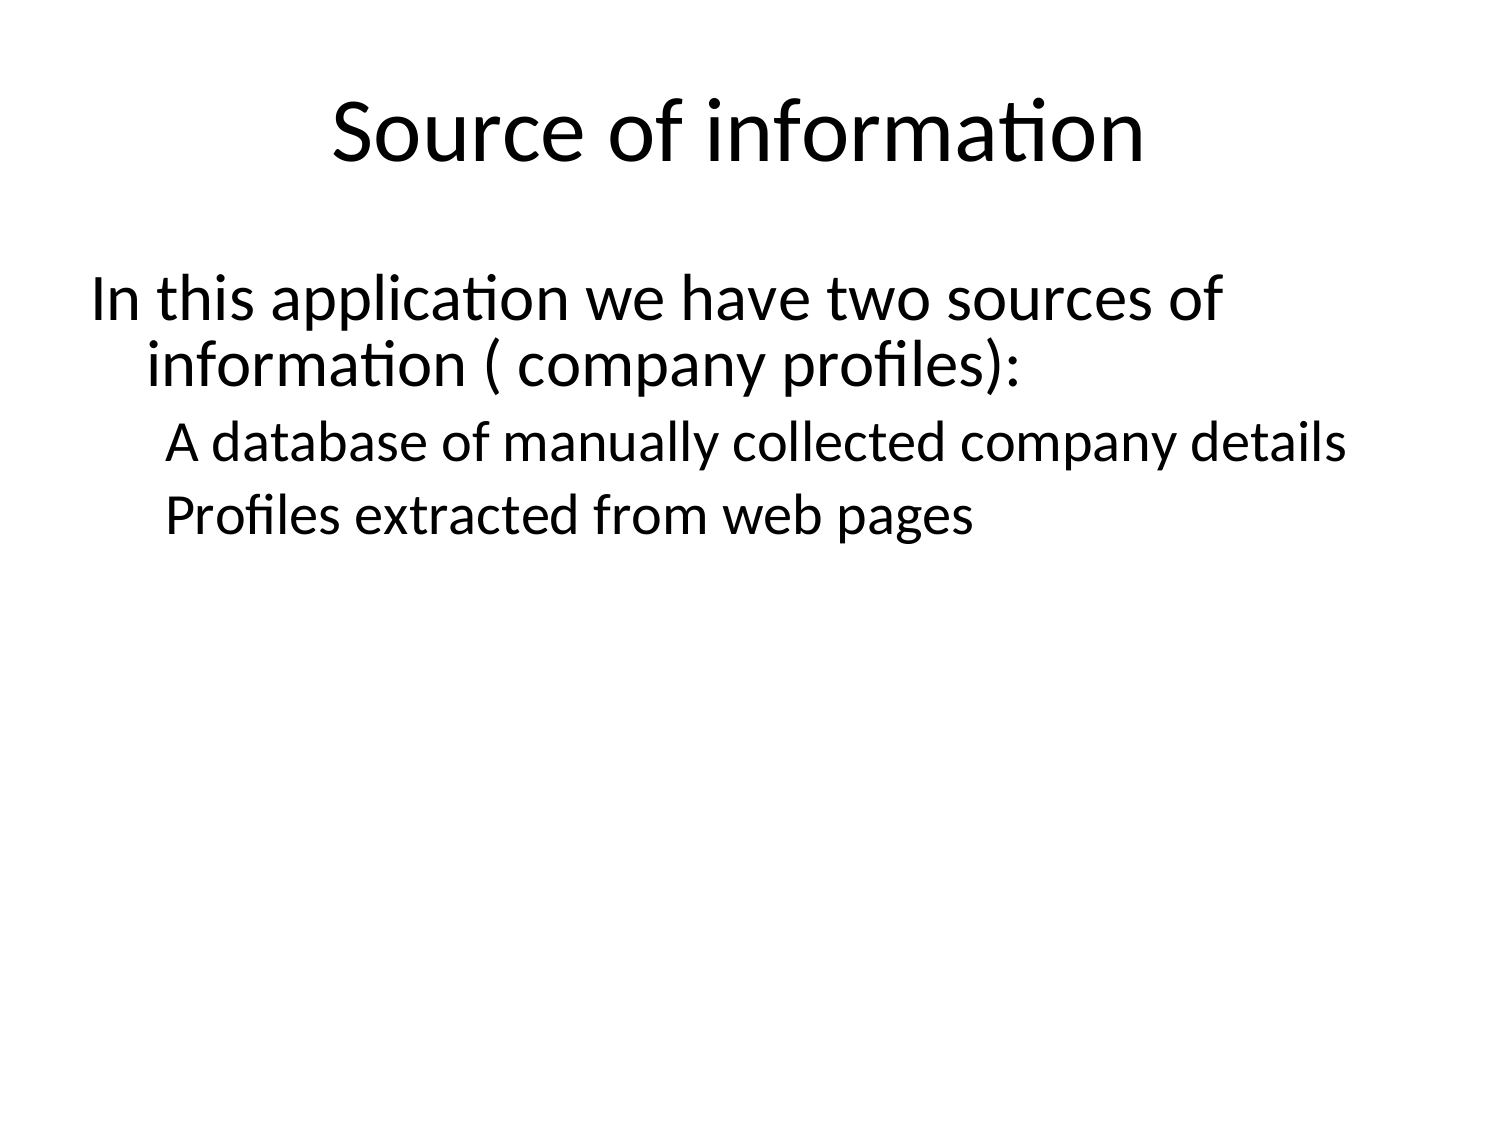

# Source of information
In this application we have two sources of information ( company profiles):
A database of manually collected company details
Profiles extracted from web pages